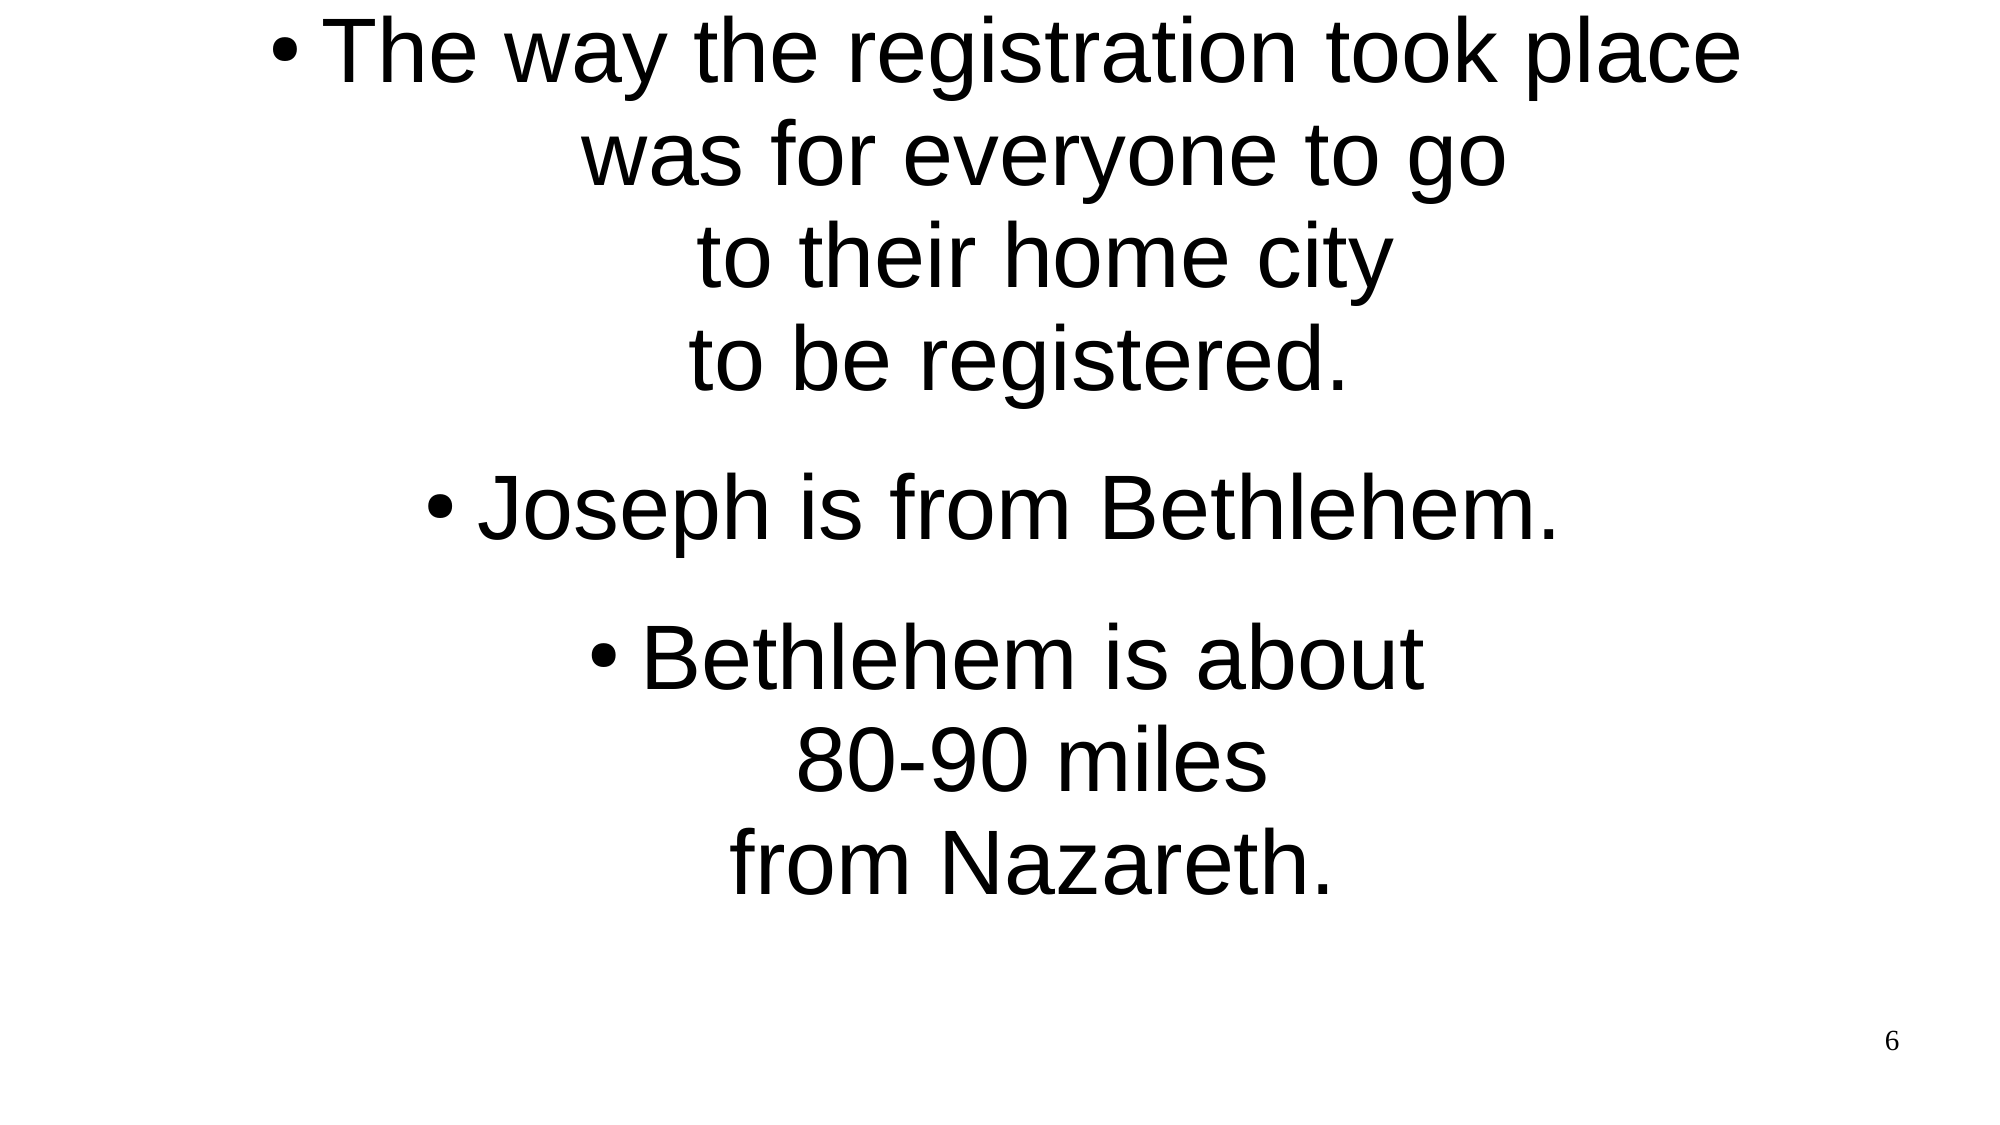

# The way the registration took place was for everyone to go to their home city to be registered.
Joseph is from Bethlehem.
Bethlehem is about
 80-90 miles
from Nazareth.
6